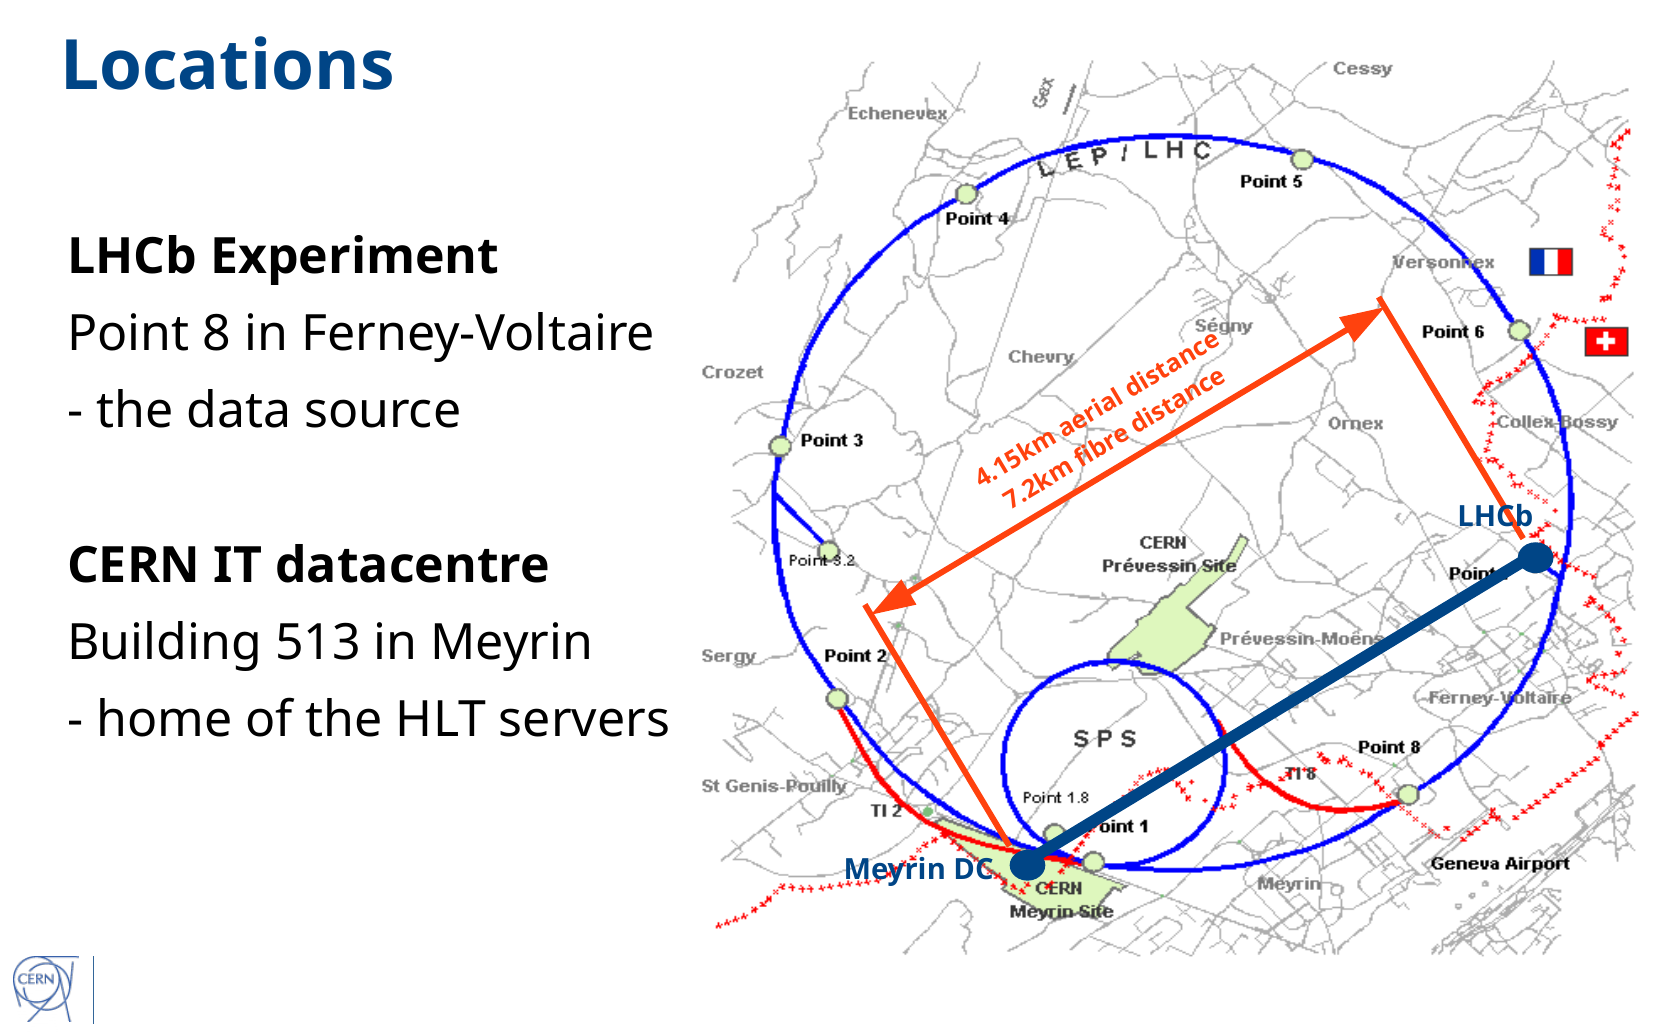

# Locations
LHCb Experiment
Point 8 in Ferney-Voltaire
- the data source
CERN IT datacentre
Building 513 in Meyrin
- home of the HLT servers
LHCb
Meyrin DC